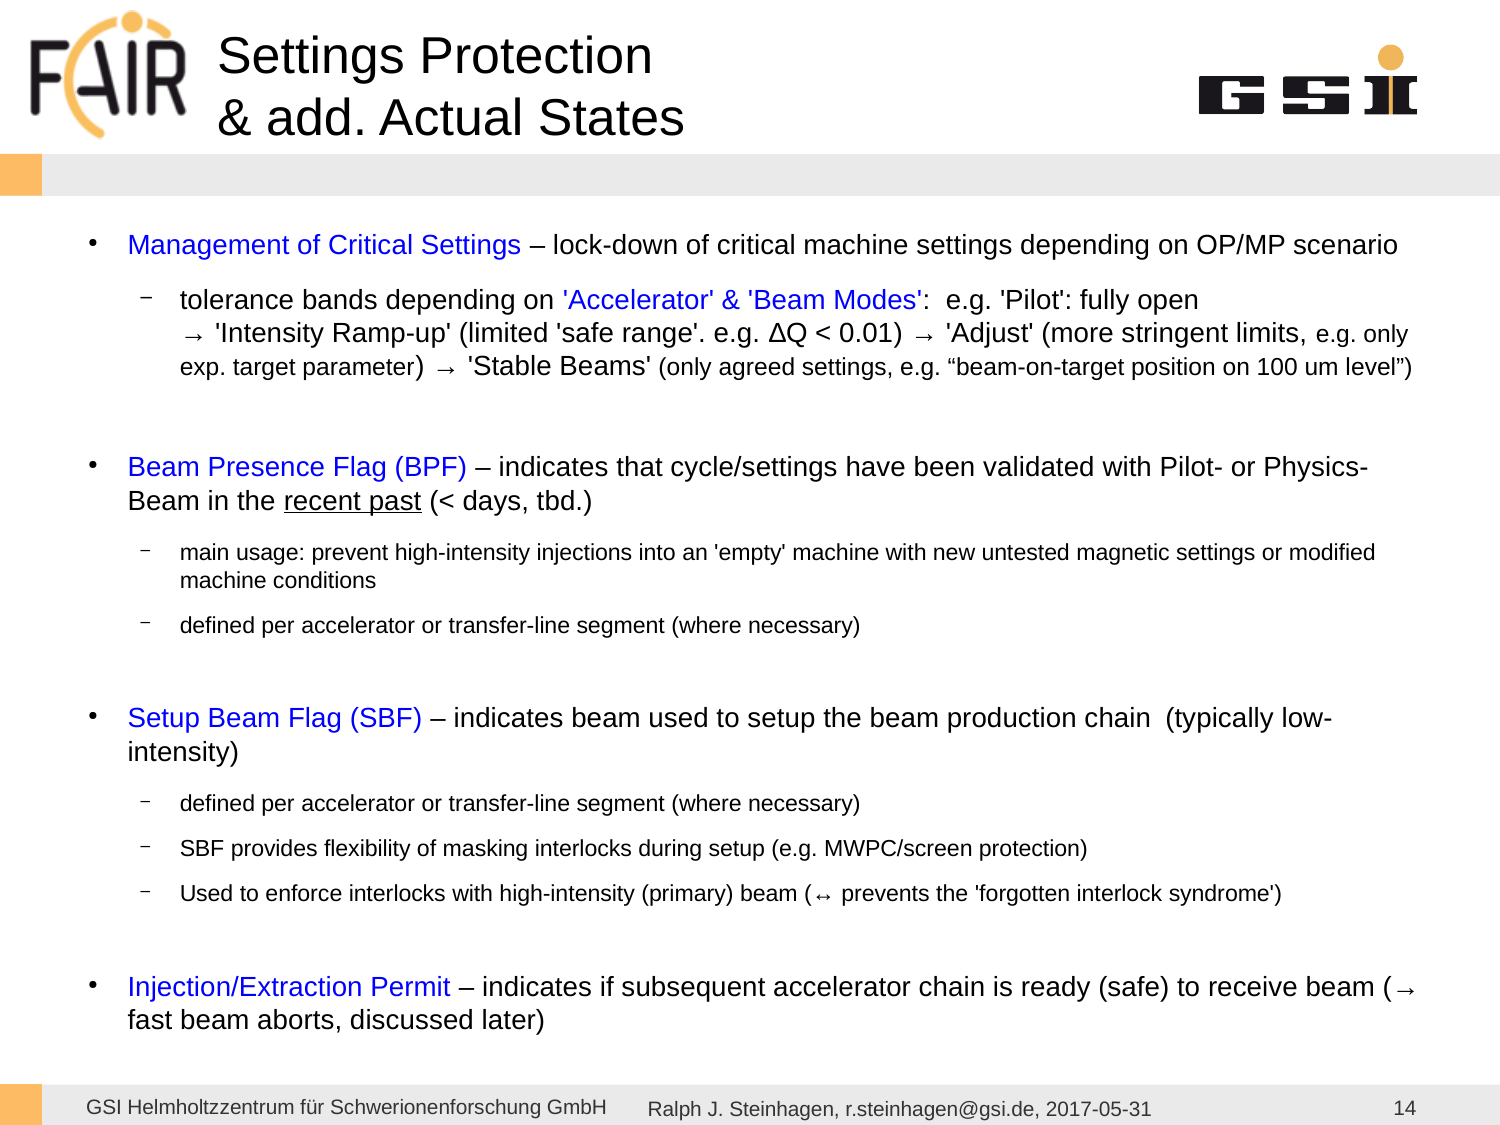

# Settings Protection & add. Actual States
Management of Critical Settings – lock-down of critical machine settings depending on OP/MP scenario
tolerance bands depending on 'Accelerator' & 'Beam Modes': e.g. 'Pilot': fully open → 'Intensity Ramp-up' (limited 'safe range'. e.g. ∆Q < 0.01) → 'Adjust' (more stringent limits, e.g. only exp. target parameter) → 'Stable Beams' (only agreed settings, e.g. “beam-on-target position on 100 um level”)
Beam Presence Flag (BPF) – indicates that cycle/settings have been validated with Pilot- or Physics-Beam in the recent past (< days, tbd.)
main usage: prevent high-intensity injections into an 'empty' machine with new untested magnetic settings or modified machine conditions
defined per accelerator or transfer-line segment (where necessary)
Setup Beam Flag (SBF) – indicates beam used to setup the beam production chain 	(typically low-intensity)
defined per accelerator or transfer-line segment (where necessary)
SBF provides flexibility of masking interlocks during setup (e.g. MWPC/screen protection)
Used to enforce interlocks with high-intensity (primary) beam (↔ prevents the 'forgotten interlock syndrome')
Injection/Extraction Permit – indicates if subsequent accelerator chain is ready (safe) to receive beam (→ fast beam aborts, discussed later)